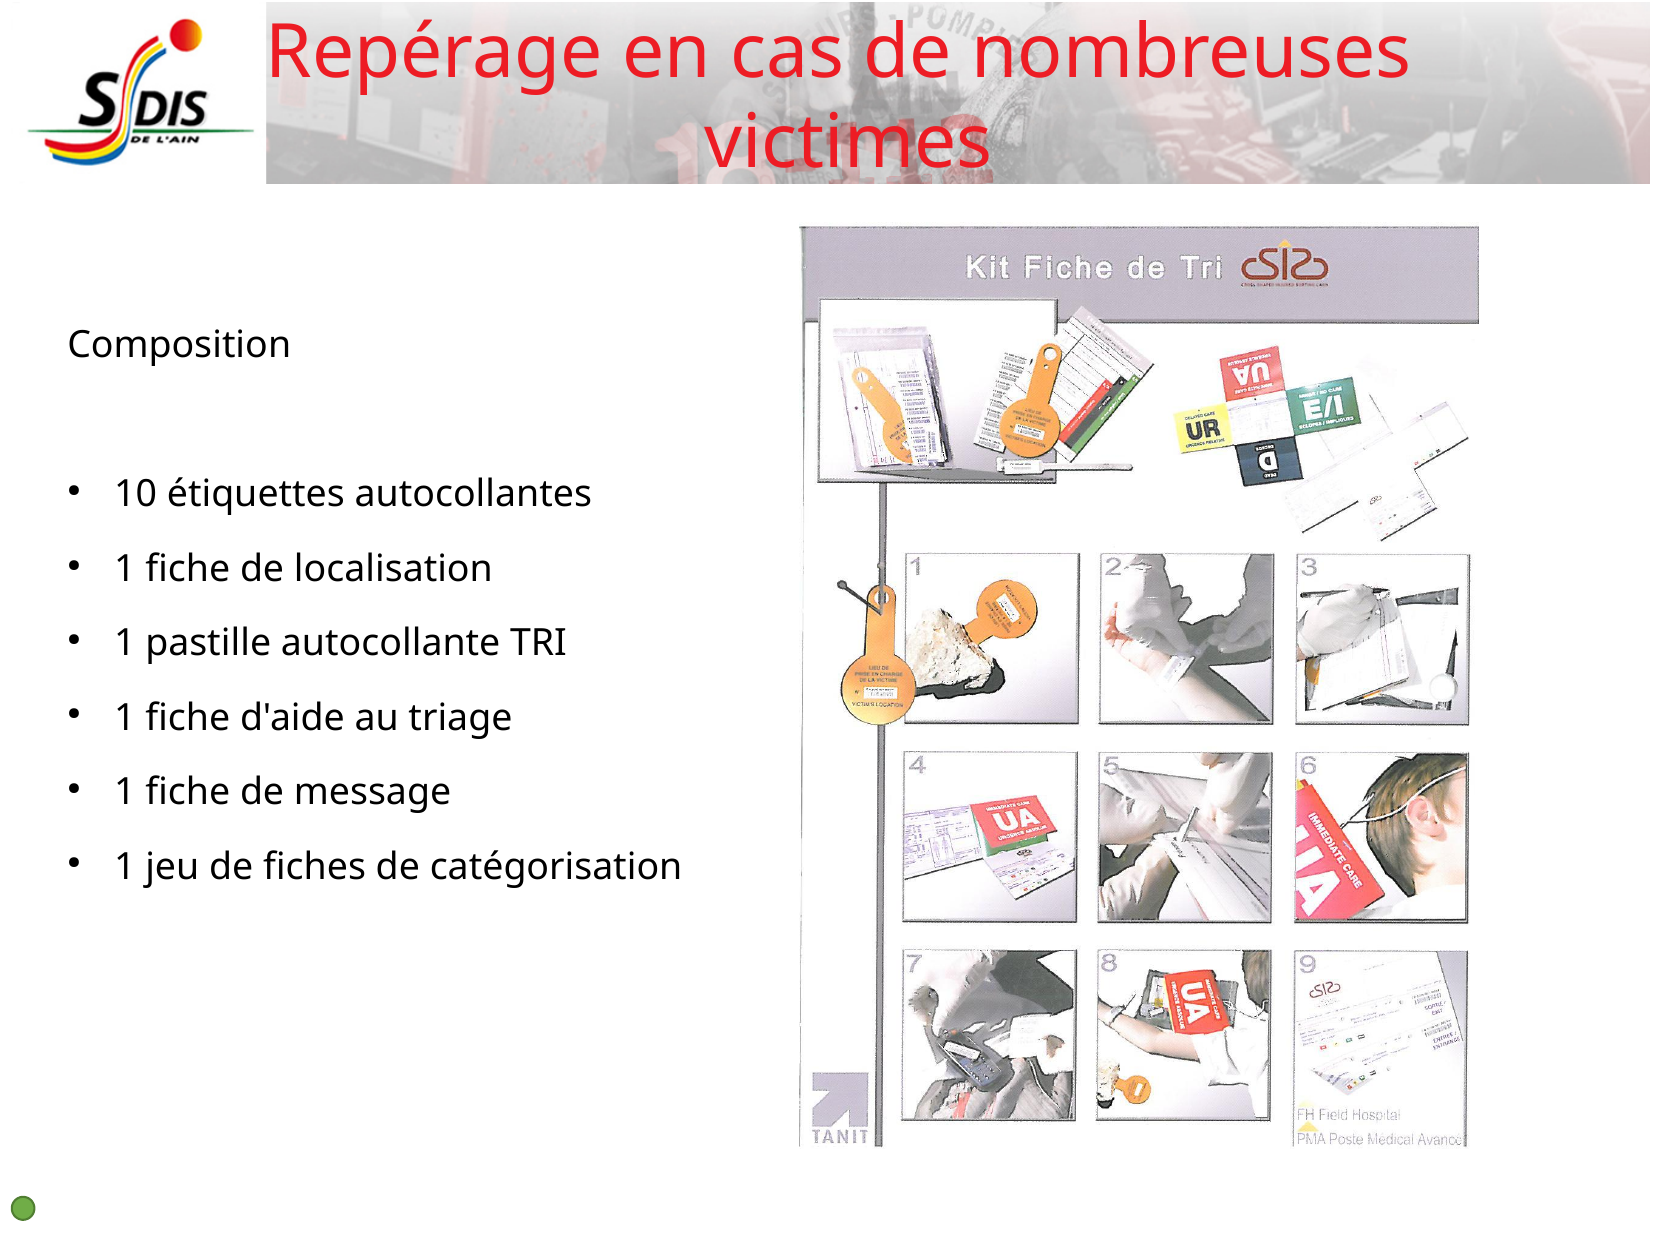

# Repérage en cas de nombreuses victimes
Composition
10 étiquettes autocollantes
1 fiche de localisation
1 pastille autocollante TRI
1 fiche d'aide au triage
1 fiche de message
1 jeu de fiches de catégorisation